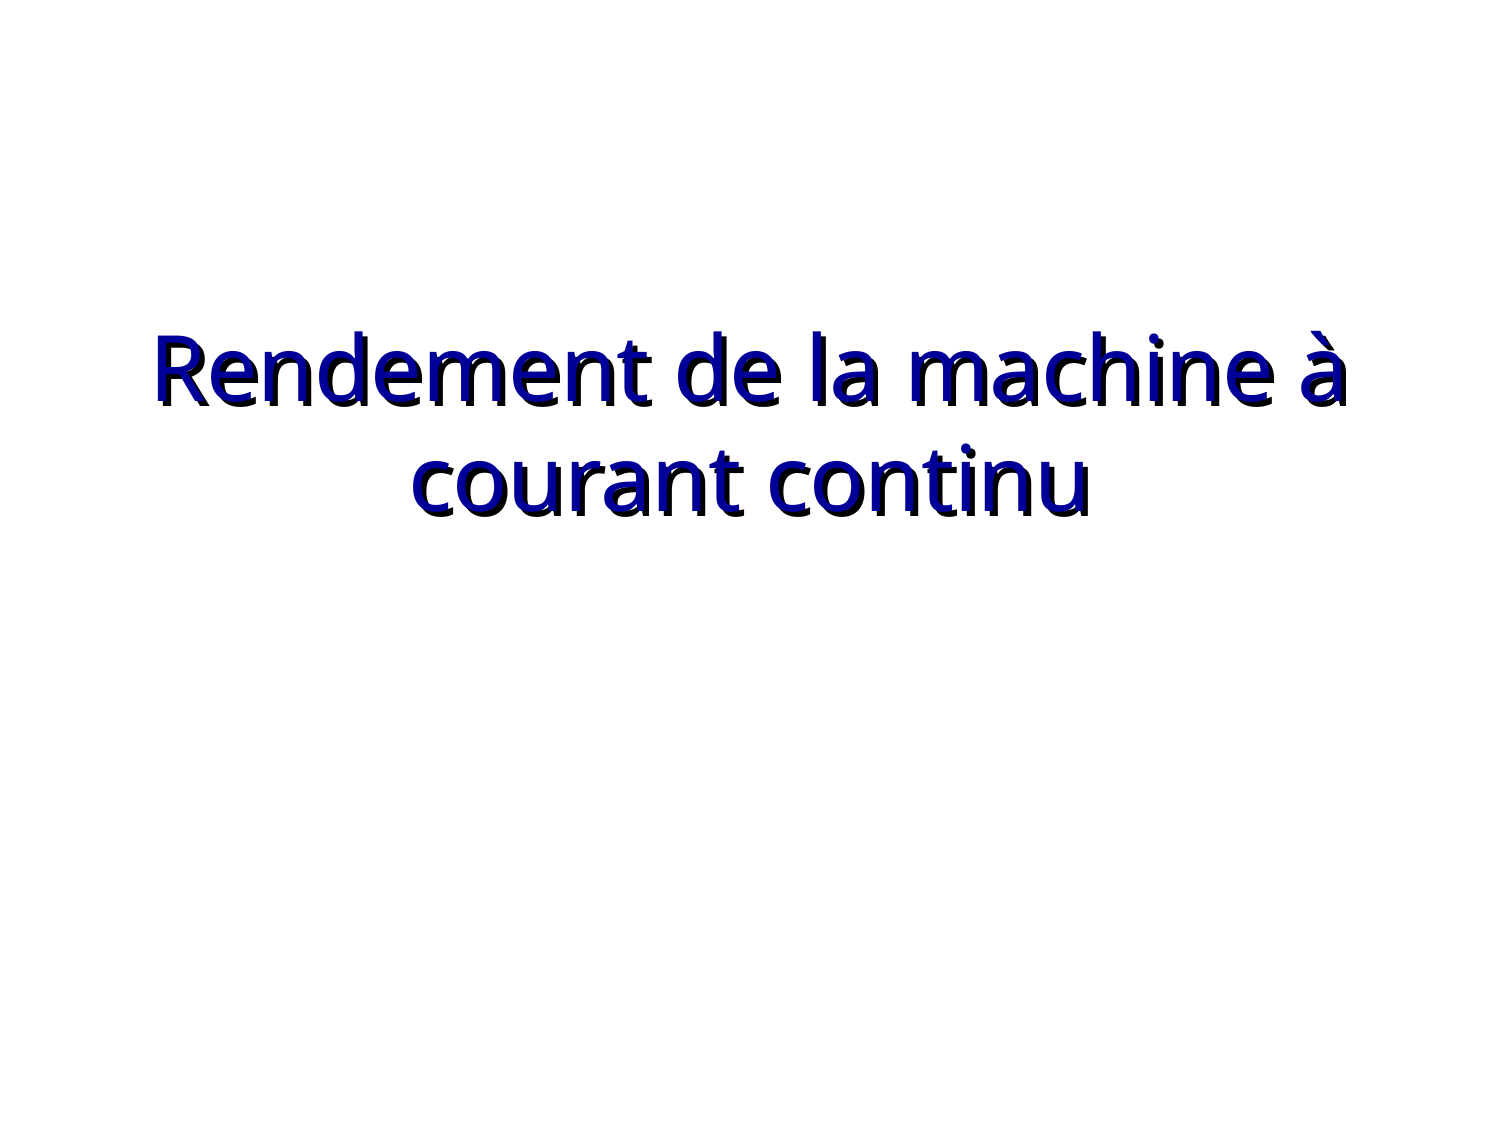

# Rendement de la machine à courant continu